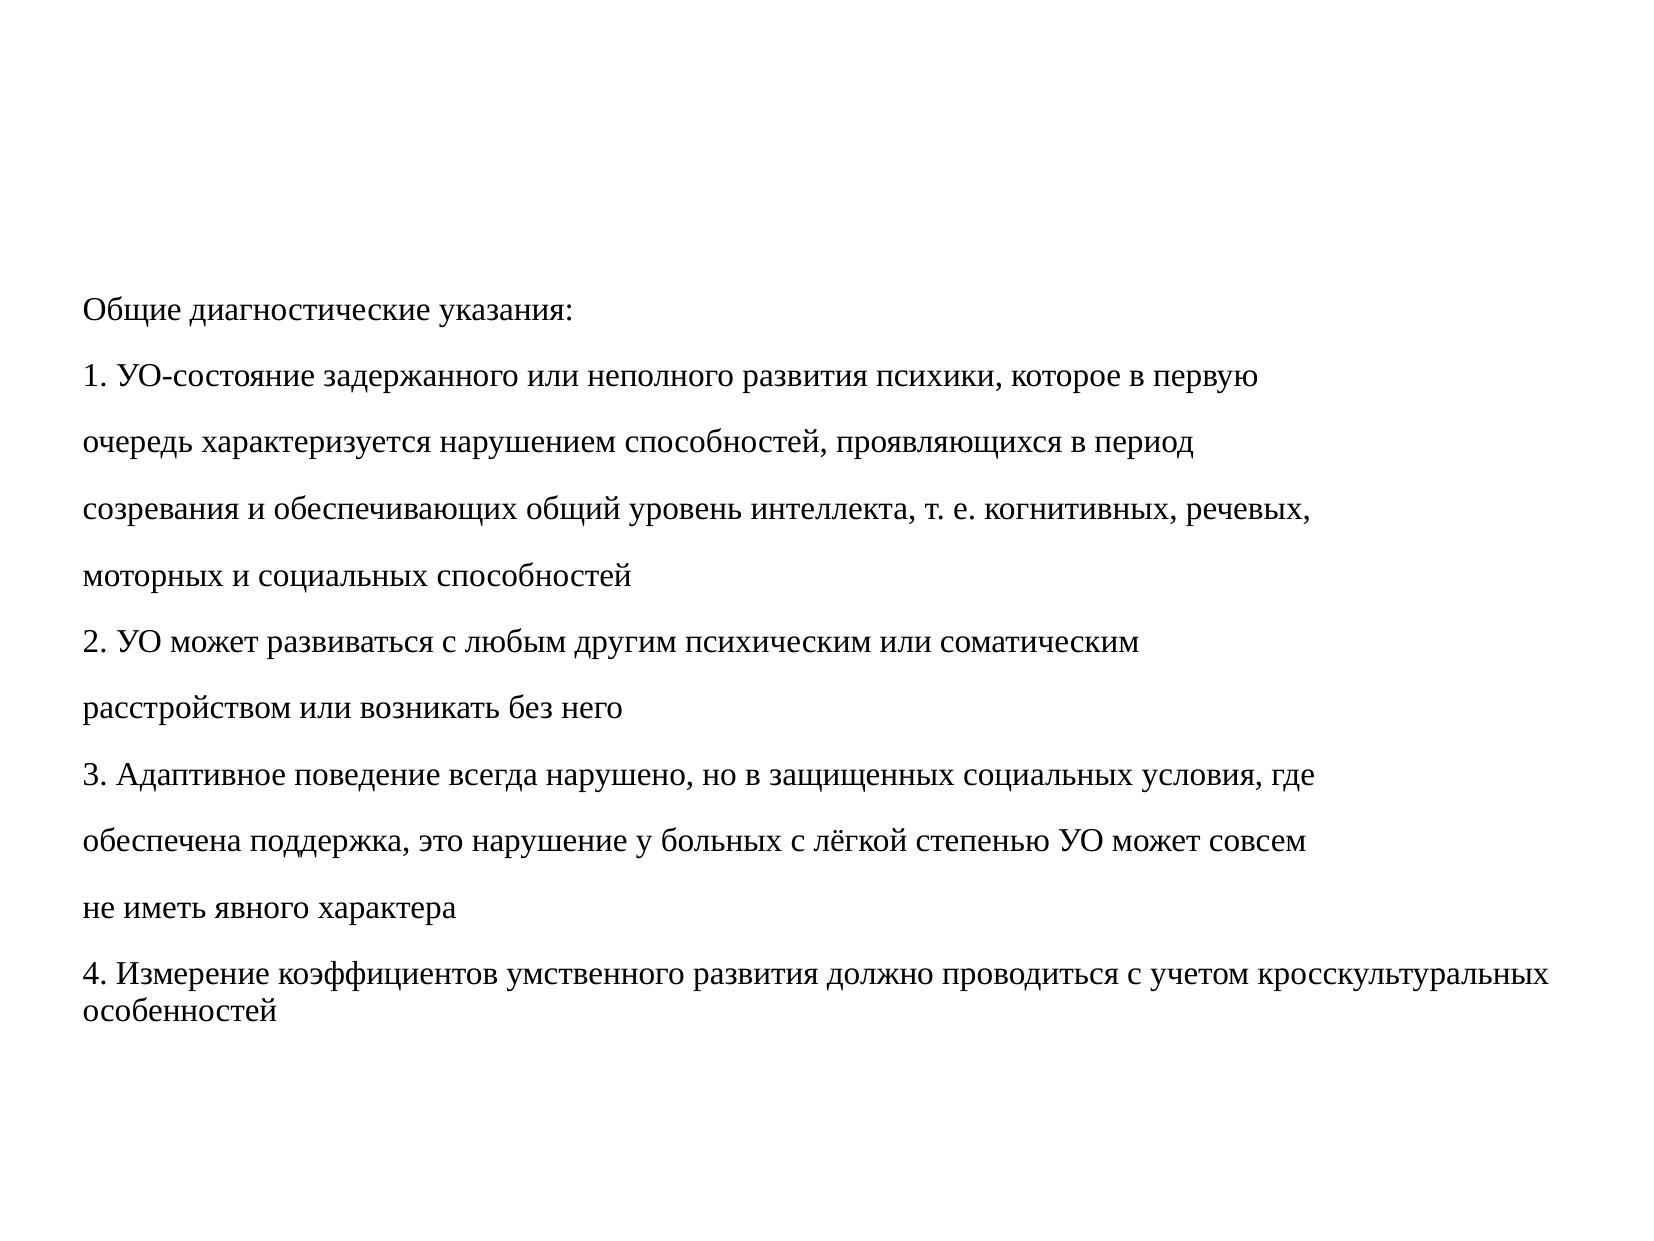

#
Общие диагностические указания:
1. УО-состояние задержанного или неполного развития психики, которое в первую
очередь характеризуется нарушением способностей, проявляющихся в период
созревания и обеспечивающих общий уровень интеллекта, т. е. когнитивных, речевых,
моторных и социальных способностей
2. УО может развиваться с любым другим психическим или соматическим
расстройством или возникать без него
3. Адаптивное поведение всегда нарушено, но в защищенных социальных условия, где
обеспечена поддержка, это нарушение у больных с лёгкой степенью УО может совсем
не иметь явного характера
4. Измерение коэффициентов умственного развития должно проводиться с учетом кросскультуральных особенностей